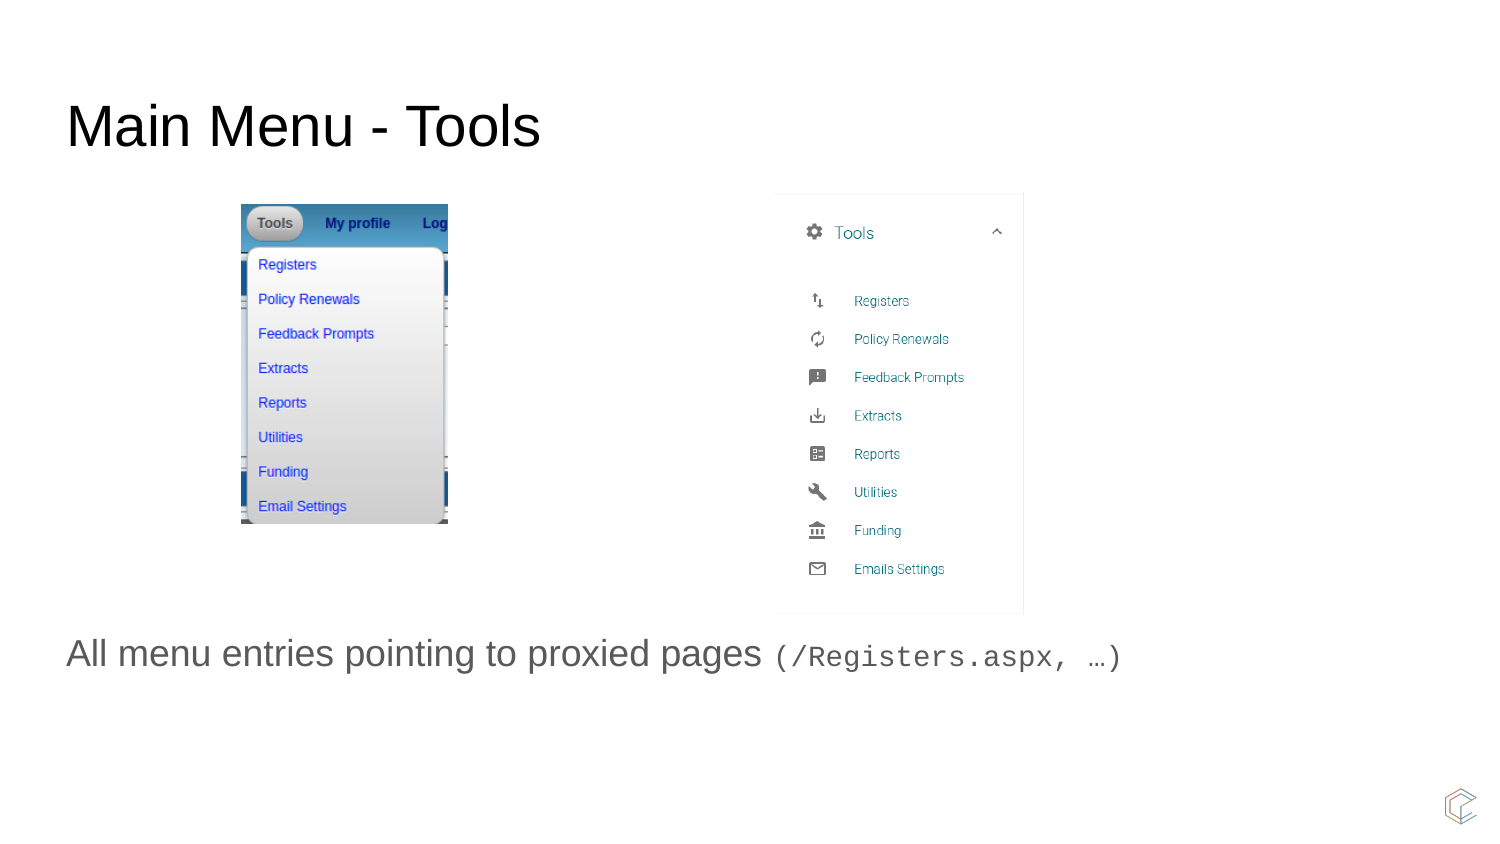

# Main Menu - Tools
All menu entries pointing to proxied pages (/Registers.aspx, …)